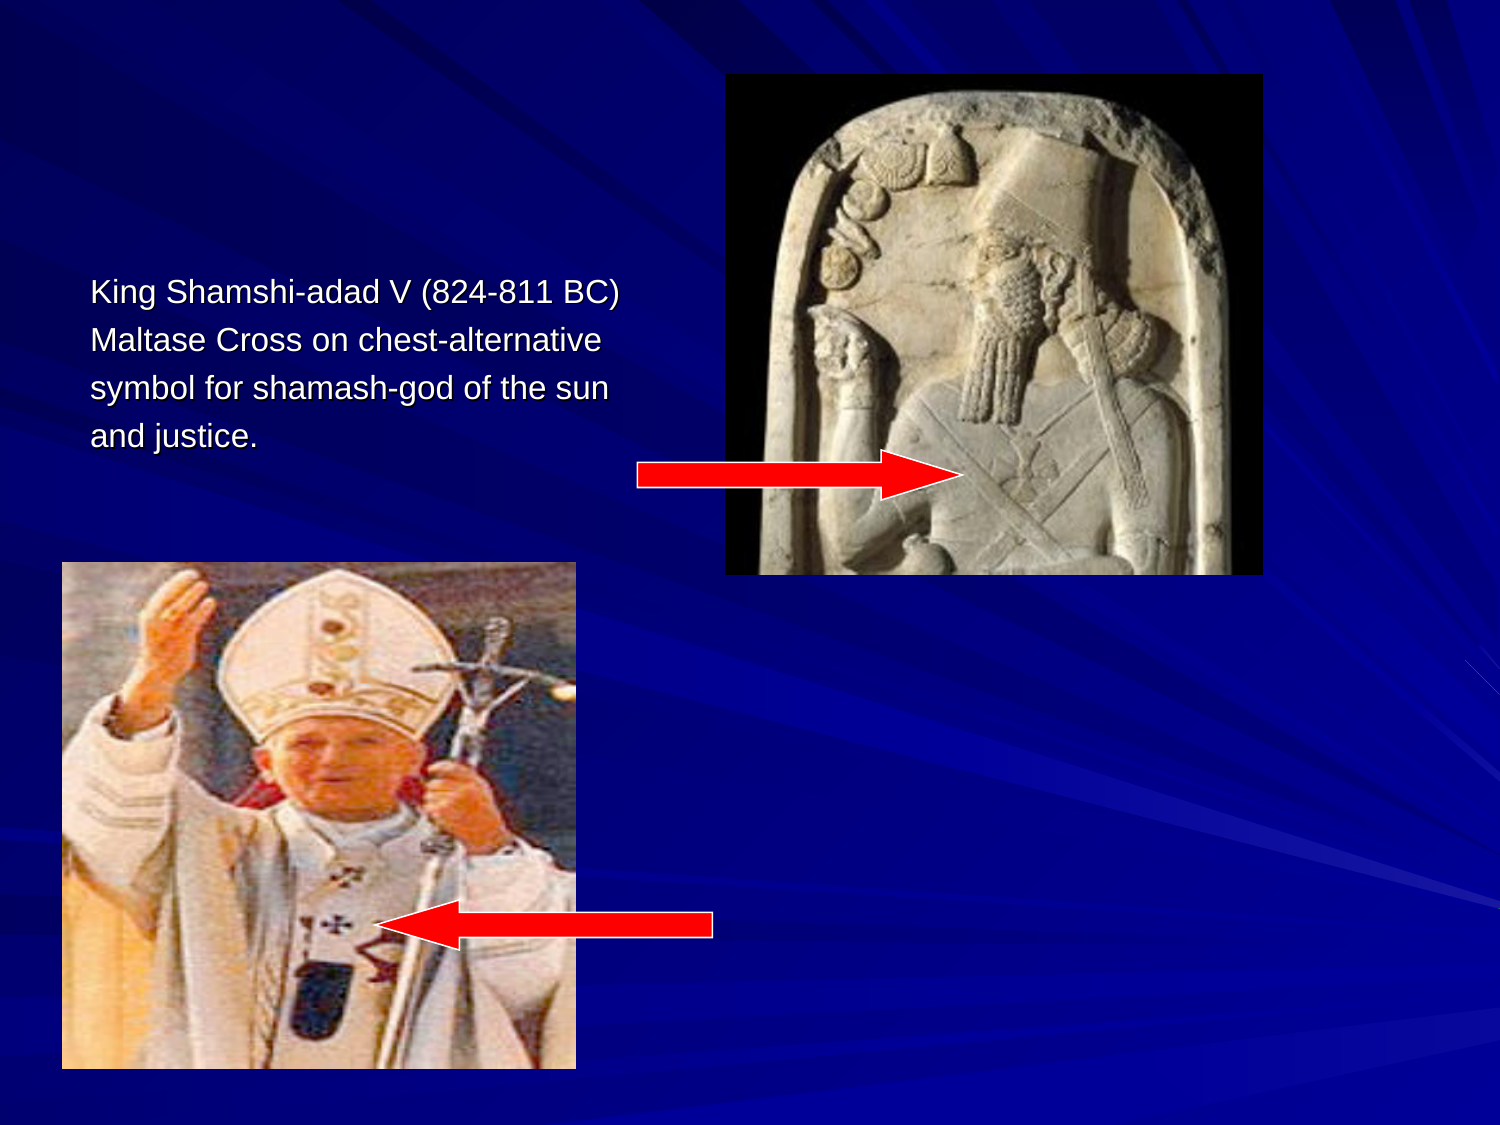

#
King Shamshi-adad V (824-811 BC)
Maltase Cross on chest-alternative
symbol for shamash-god of the sun
and justice.